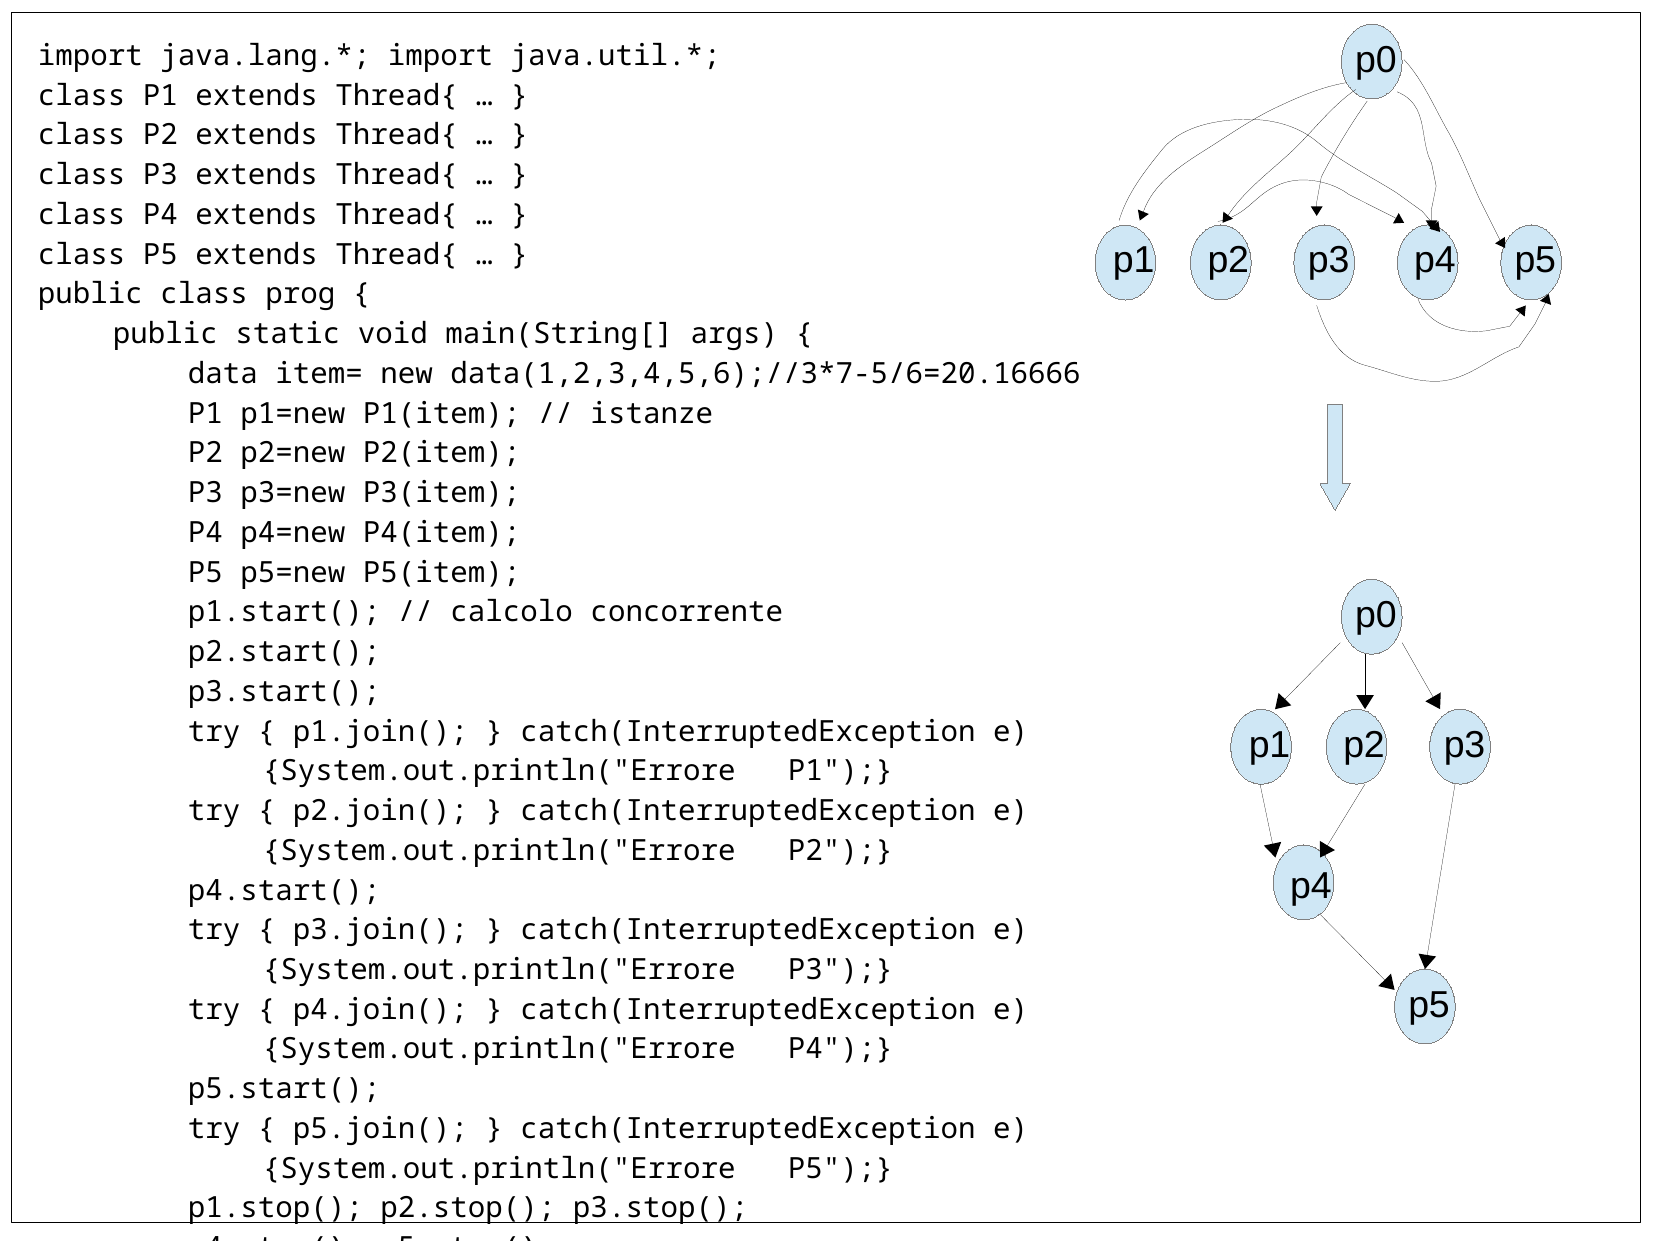

import java.lang.*; import java.util.*;
class P1 extends Thread{ … }
class P2 extends Thread{ … }
class P3 extends Thread{ … }
class P4 extends Thread{ … }
class P5 extends Thread{ … }
public class prog {
	public static void main(String[] args) {
		data item= new data(1,2,3,4,5,6);//3*7-5/6=20.16666
		P1 p1=new P1(item); // istanze
		P2 p2=new P2(item);
		P3 p3=new P3(item);
		P4 p4=new P4(item);
		P5 p5=new P5(item);
		p1.start(); // calcolo concorrente
		p2.start();
		p3.start();
		try { p1.join(); } catch(InterruptedException e)
			{System.out.println("Errore 	P1");}
		try { p2.join(); } catch(InterruptedException e)
			{System.out.println("Errore 	P2");}
		p4.start();
		try { p3.join(); } catch(InterruptedException e)
			{System.out.println("Errore 	P3");}
		try { p4.join(); } catch(InterruptedException e)
			{System.out.println("Errore 	P4");}
		p5.start();
		try { p5.join(); } catch(InterruptedException e)
			{System.out.println("Errore 	P5");}
		p1.stop(); p2.stop(); p3.stop();
		p4.stop(); p5.stop();
		System.out.println(" Fine programma ");
	}
}
p0
p1
p2
p3
p4
p5
p0
p1
p2
p3
p4
p5